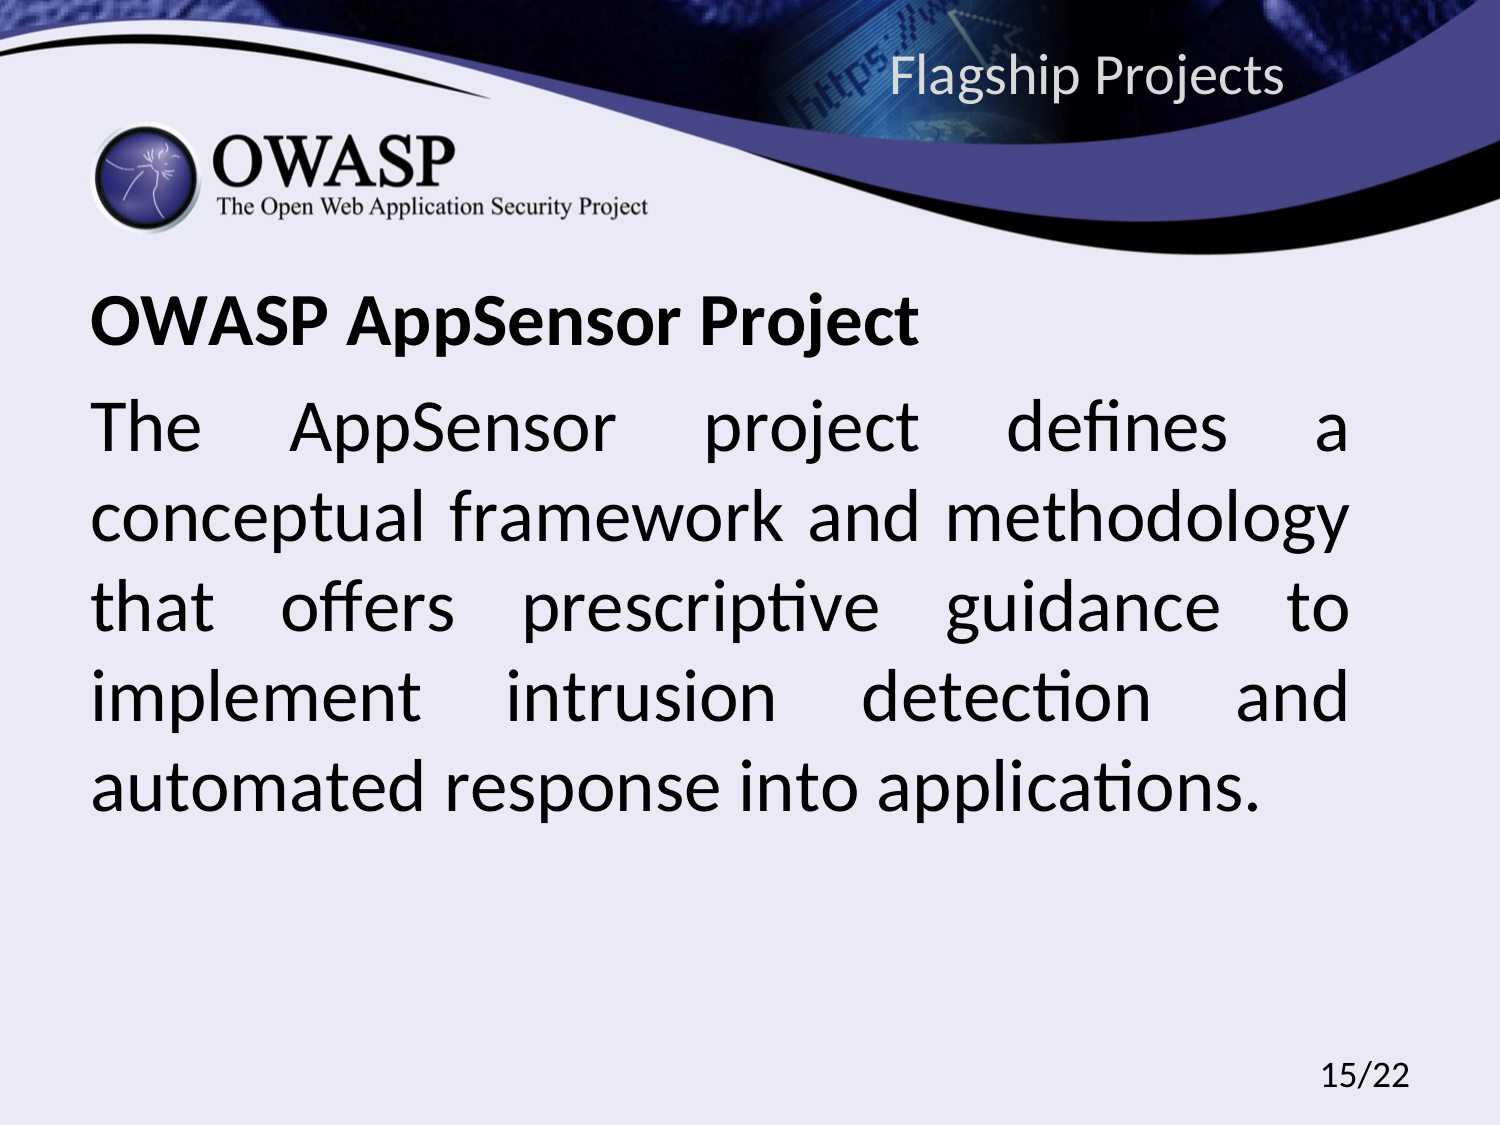

Flagship Projects
# OWASP AppSensor Project
The AppSensor project defines a conceptual framework and methodology that offers prescriptive guidance to implement intrusion detection and automated response into applications.
15